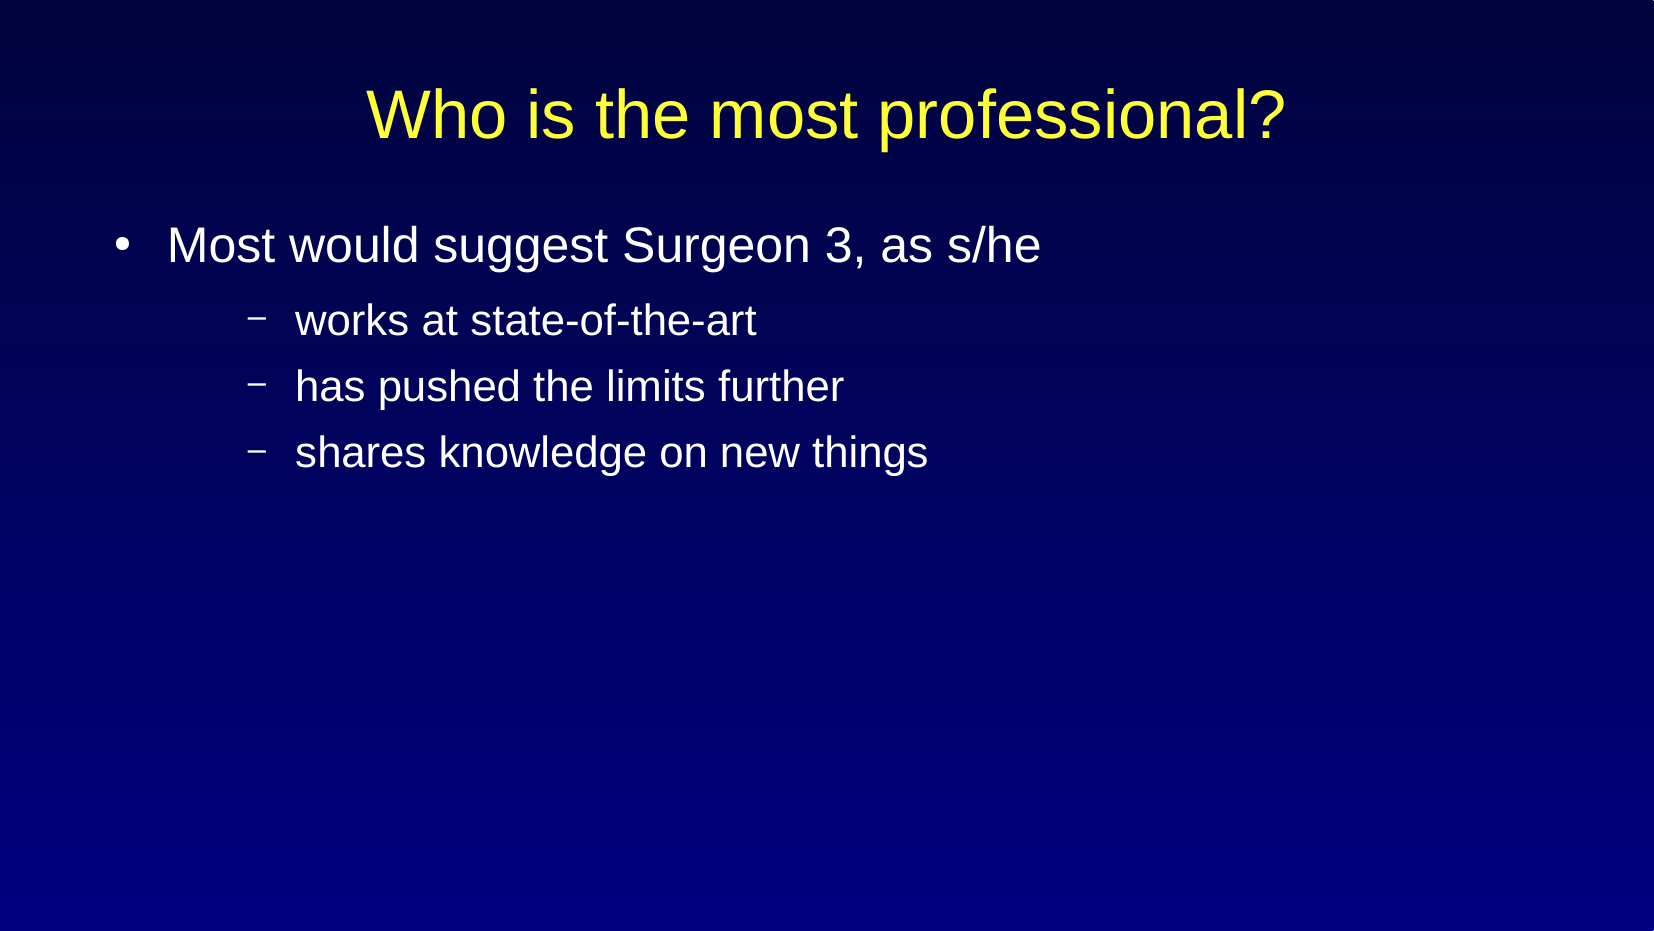

# Who is the most professional?
Most would suggest Surgeon 3, as s/he
works at state-of-the-art
has pushed the limits further
shares knowledge on new things